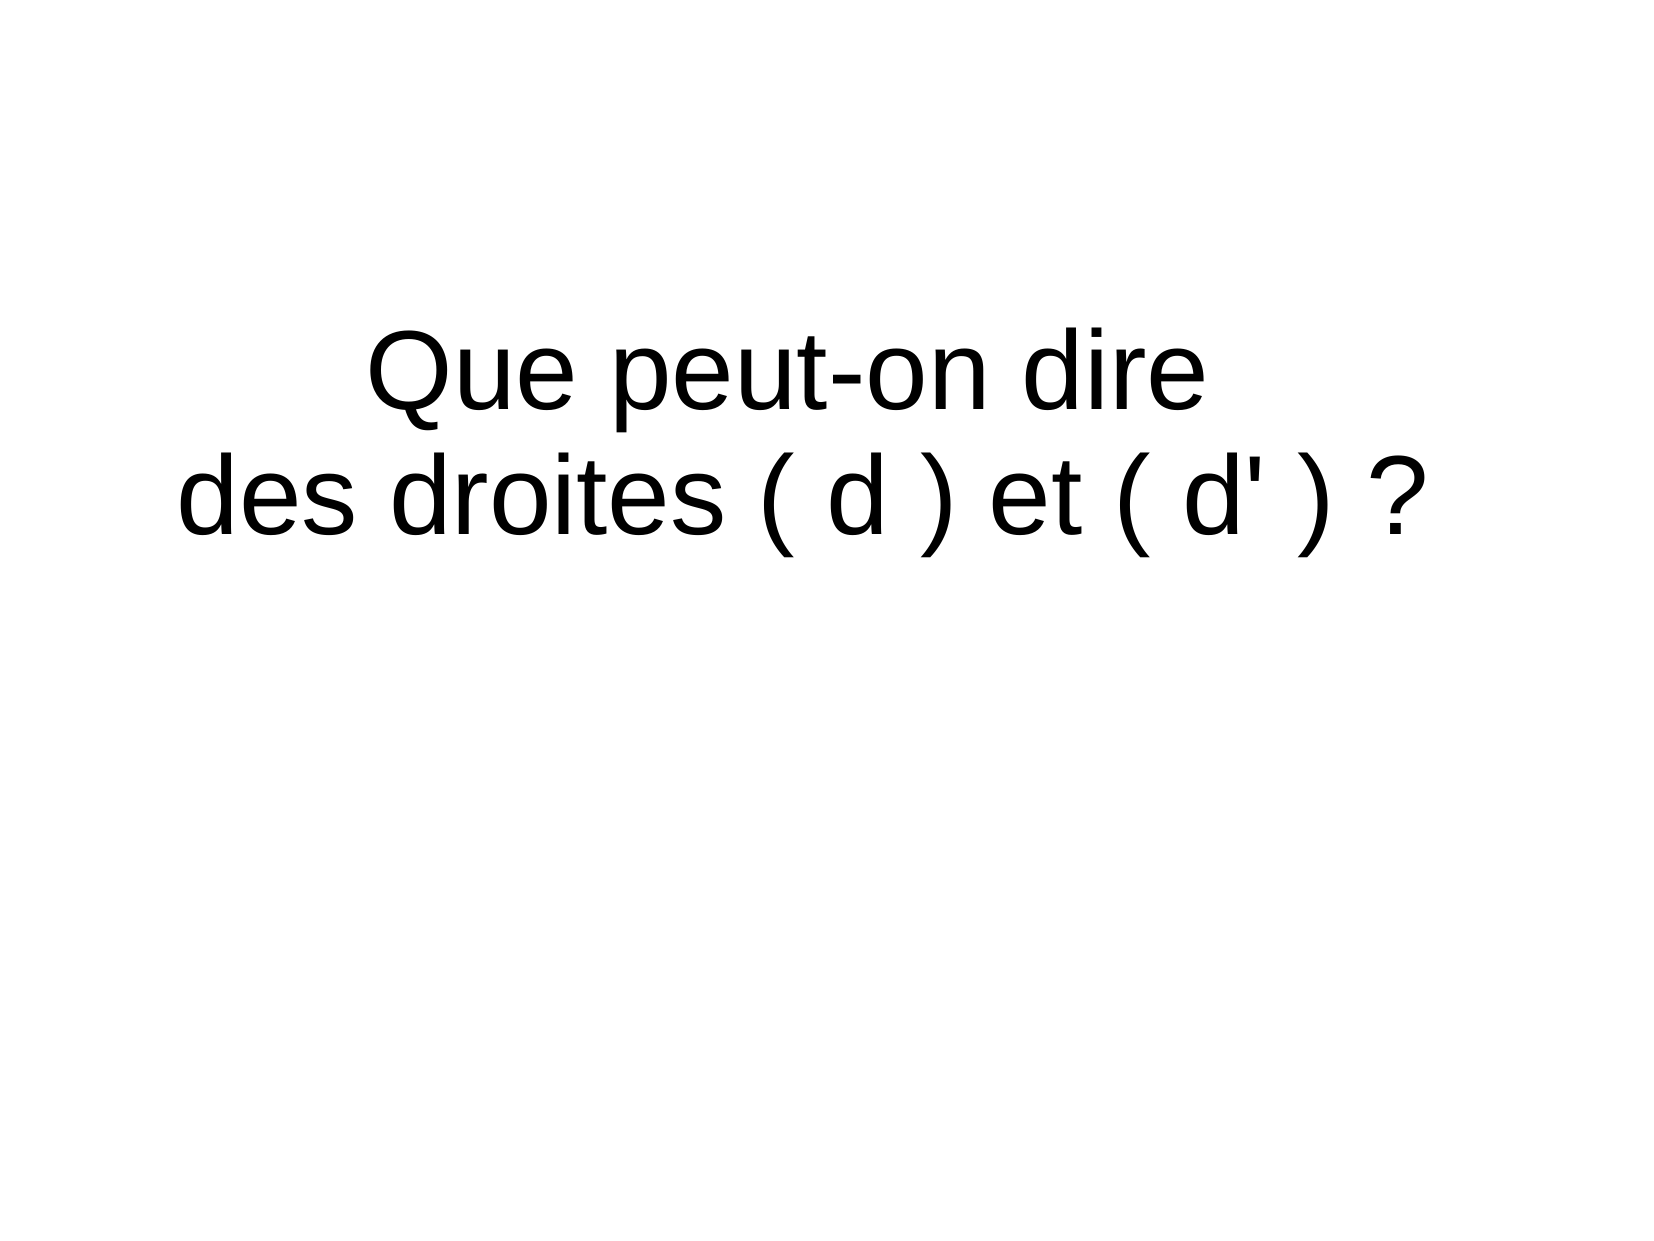

# Que peut-on dire
des droites ( d ) et ( d' ) ?